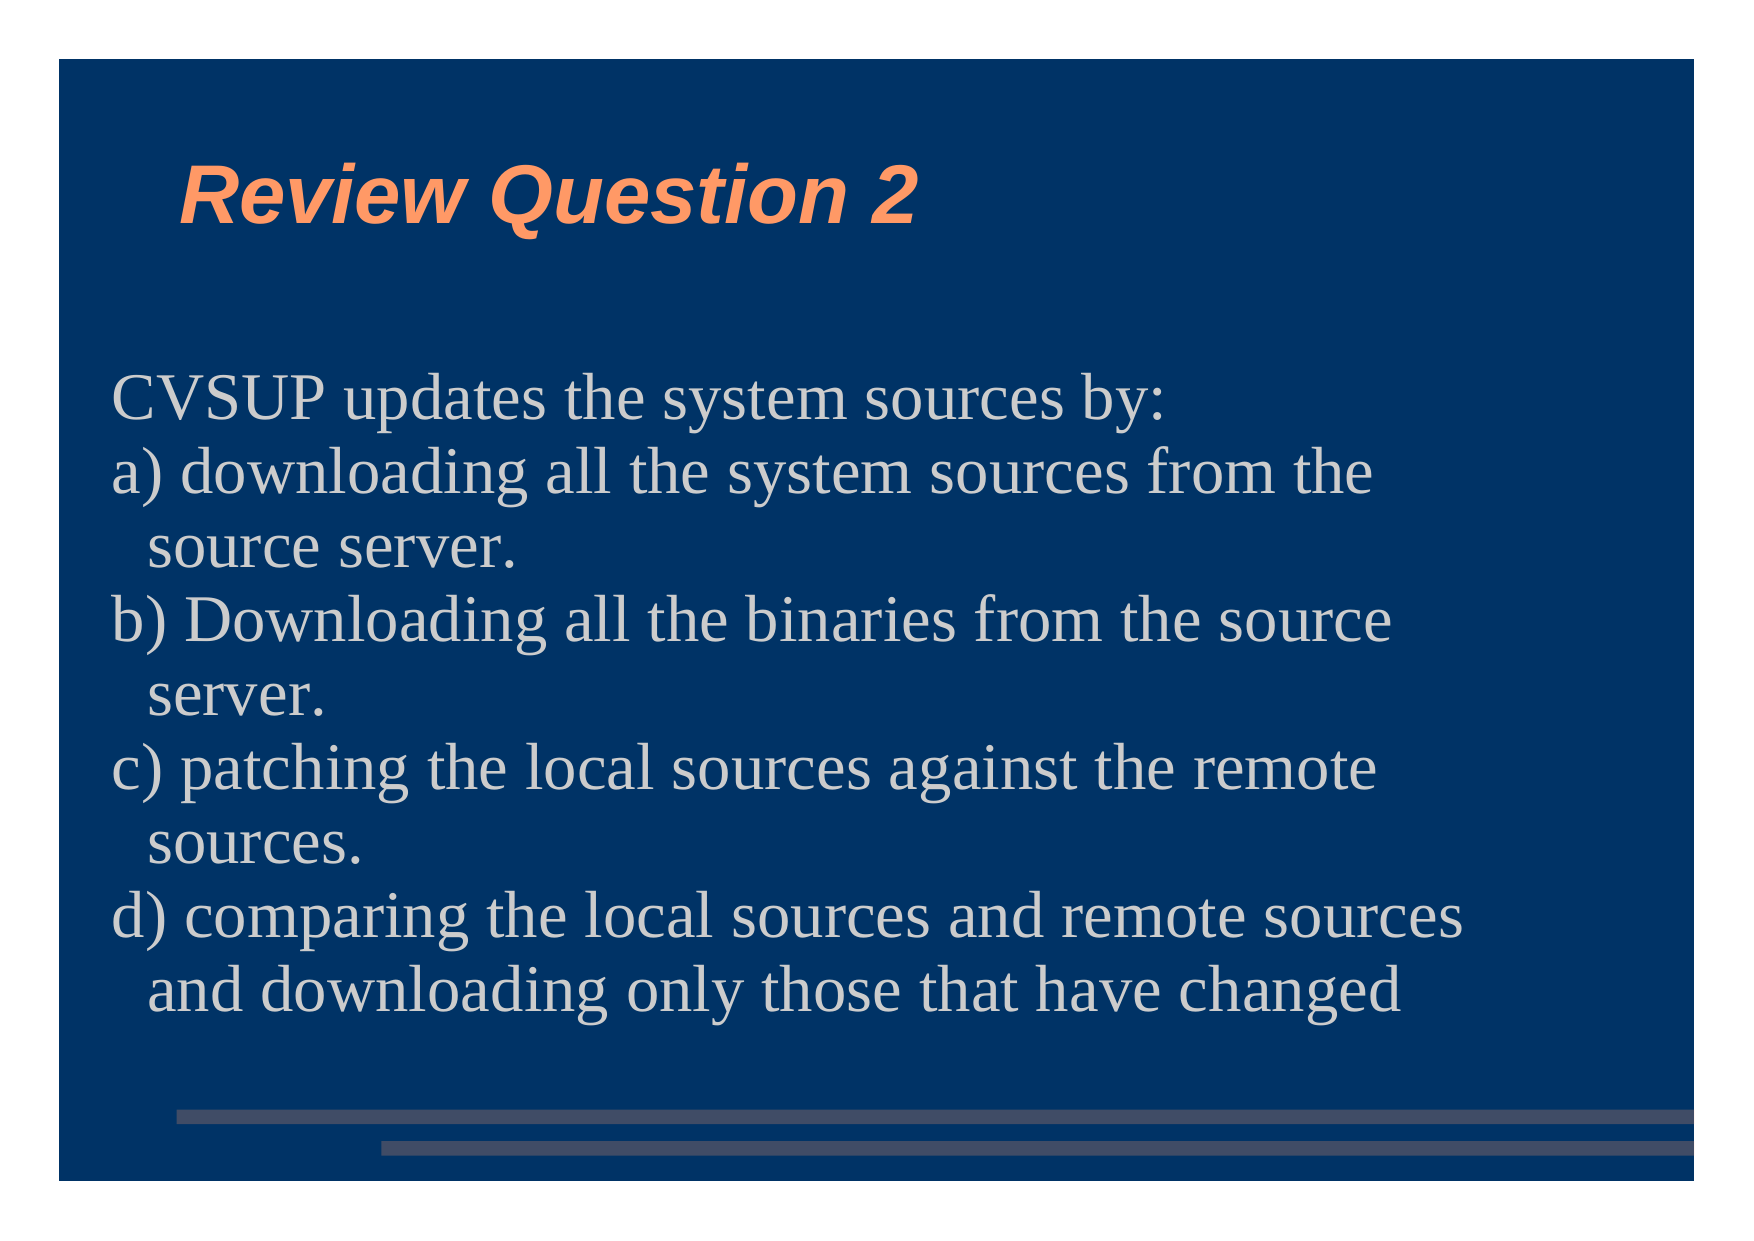

# Review Question 2
CVSUP updates the system sources by:
a) downloading all the system sources from the source server.
b) Downloading all the binaries from the source server.
c) patching the local sources against the remote sources.
d) comparing the local sources and remote sources and downloading only those that have changed